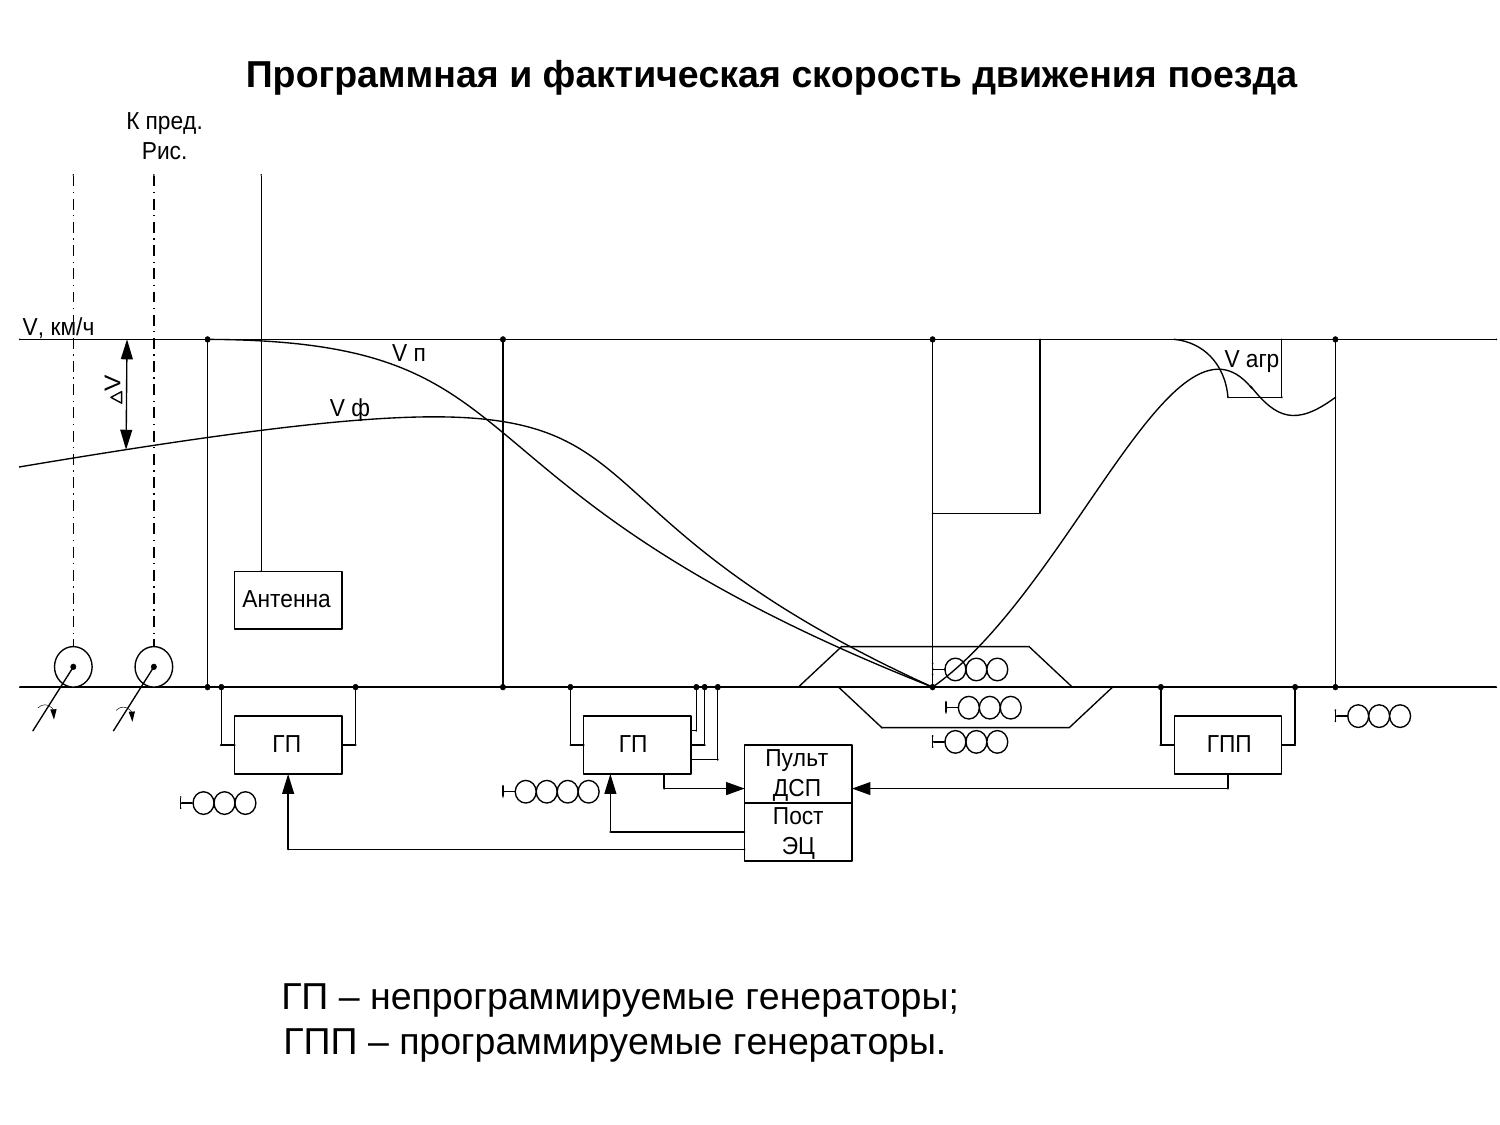

Программная и фактическая скорость движения поезда
ГП – непрограммируемые генераторы;
ГПП – программируемые генераторы.